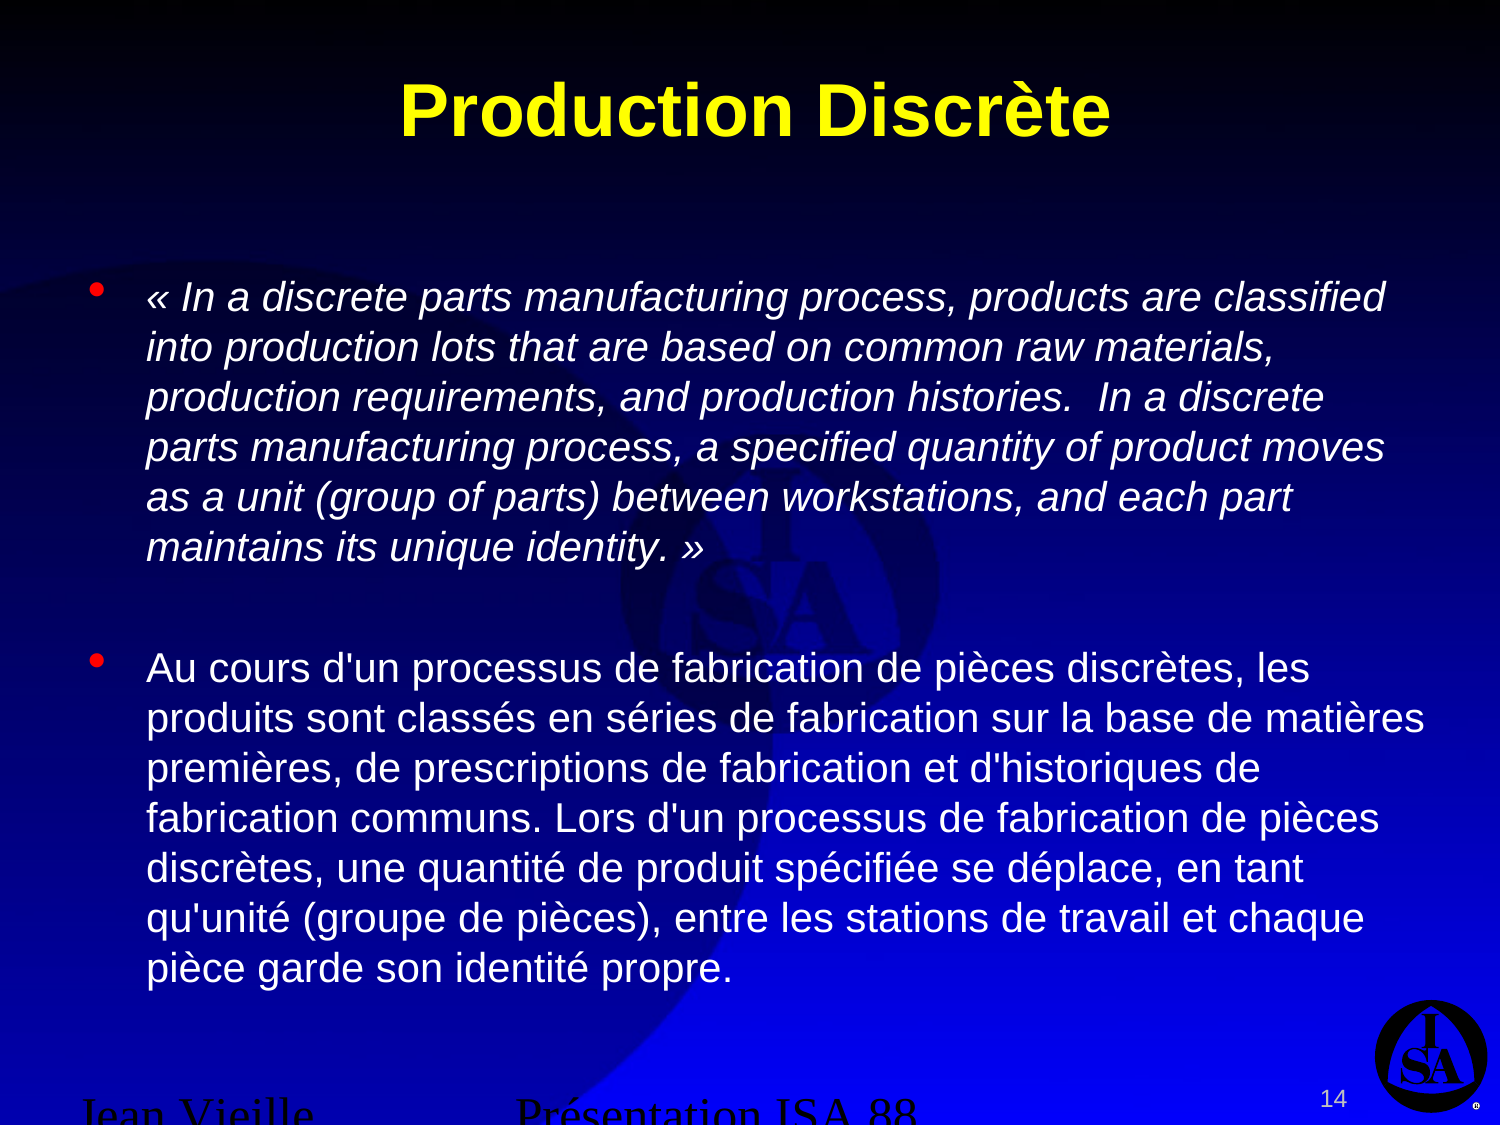

# Production Discrète
« In a discrete parts manufacturing process, products are classified into production lots that are based on common raw materials, production requirements, and production histories. In a discrete parts manufacturing process, a specified quantity of product moves as a unit (group of parts) between workstations, and each part maintains its unique identity. »
Au cours d'un processus de fabrication de pièces discrètes, les produits sont classés en séries de fabrication sur la base de matières premières, de prescriptions de fabrication et d'historiques de fabrication communs. Lors d'un processus de fabrication de pièces discrètes, une quantité de produit spécifiée se déplace, en tant qu'unité (groupe de pièces), entre les stations de travail et chaque pièce garde son identité propre.